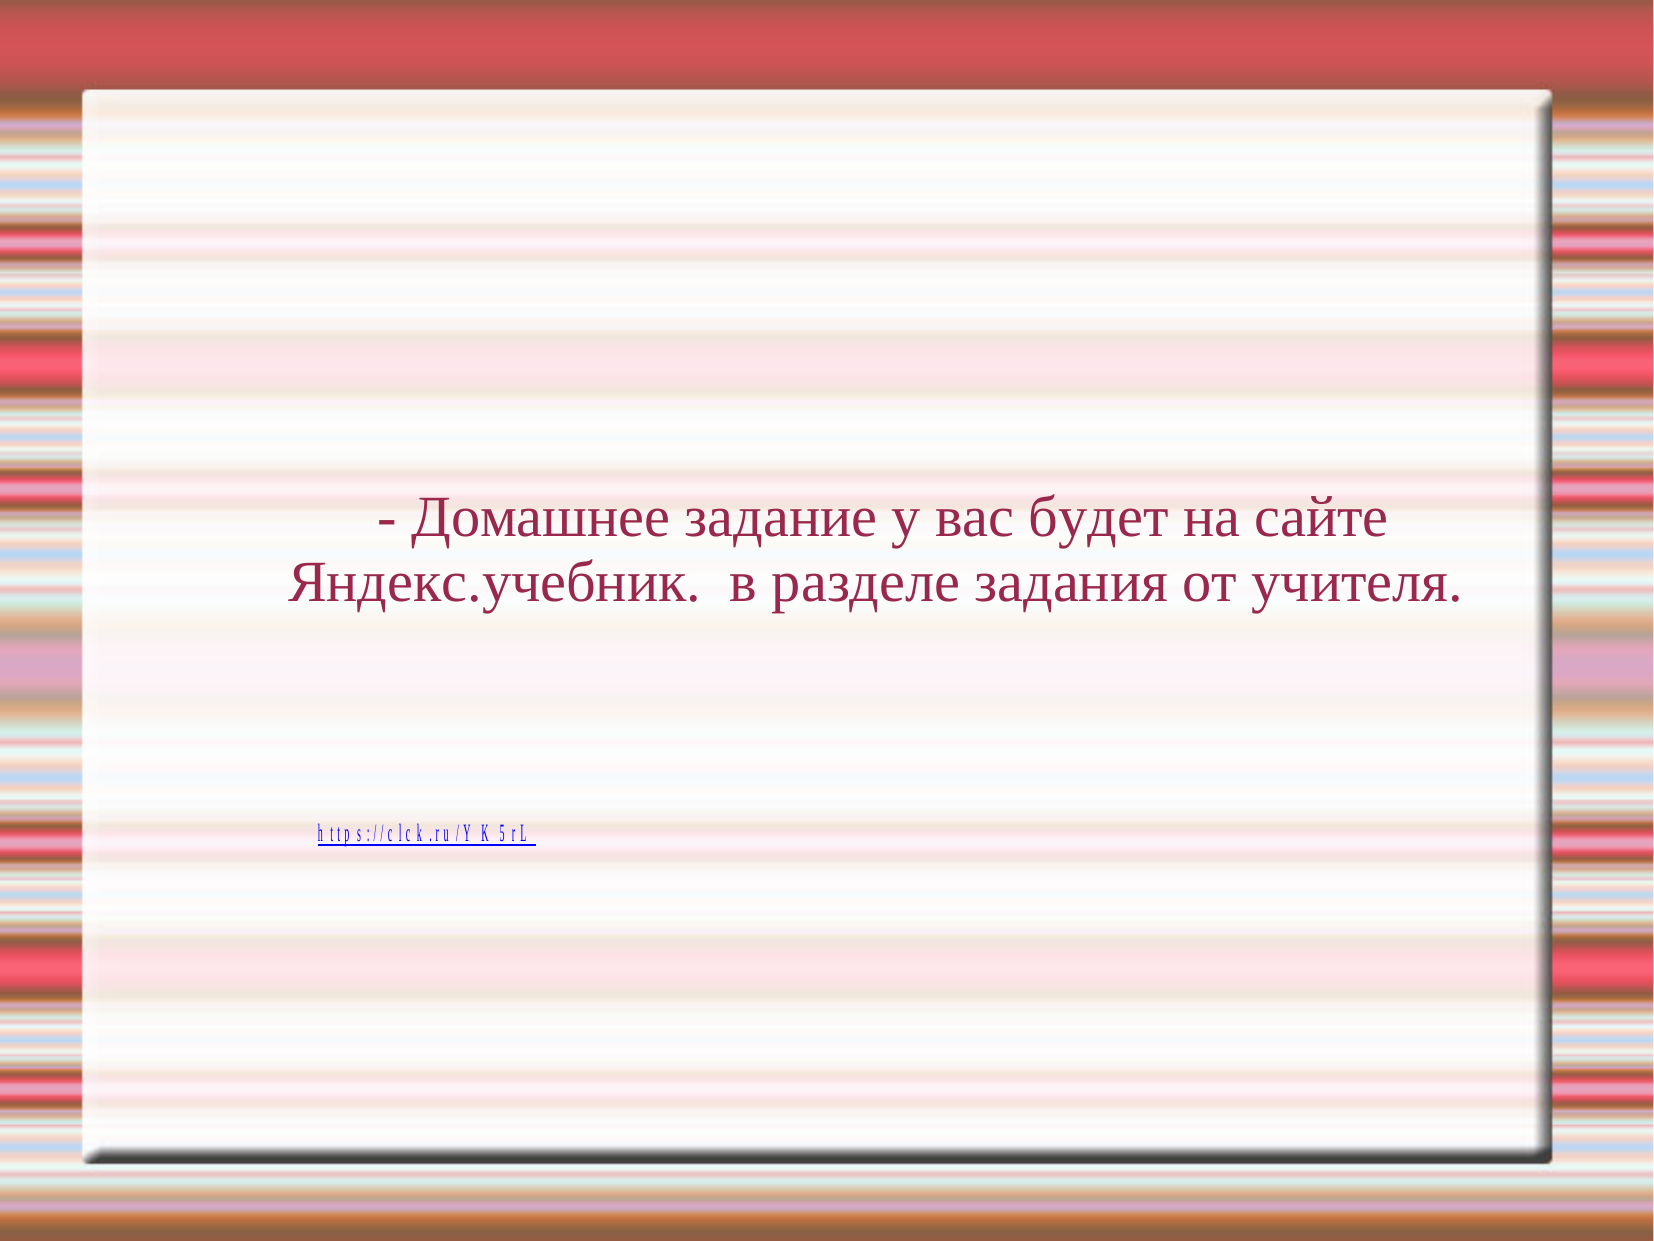

# - Домашнее задание у вас будет на сайте Яндекс.учебник. в разделе задания от учителя.